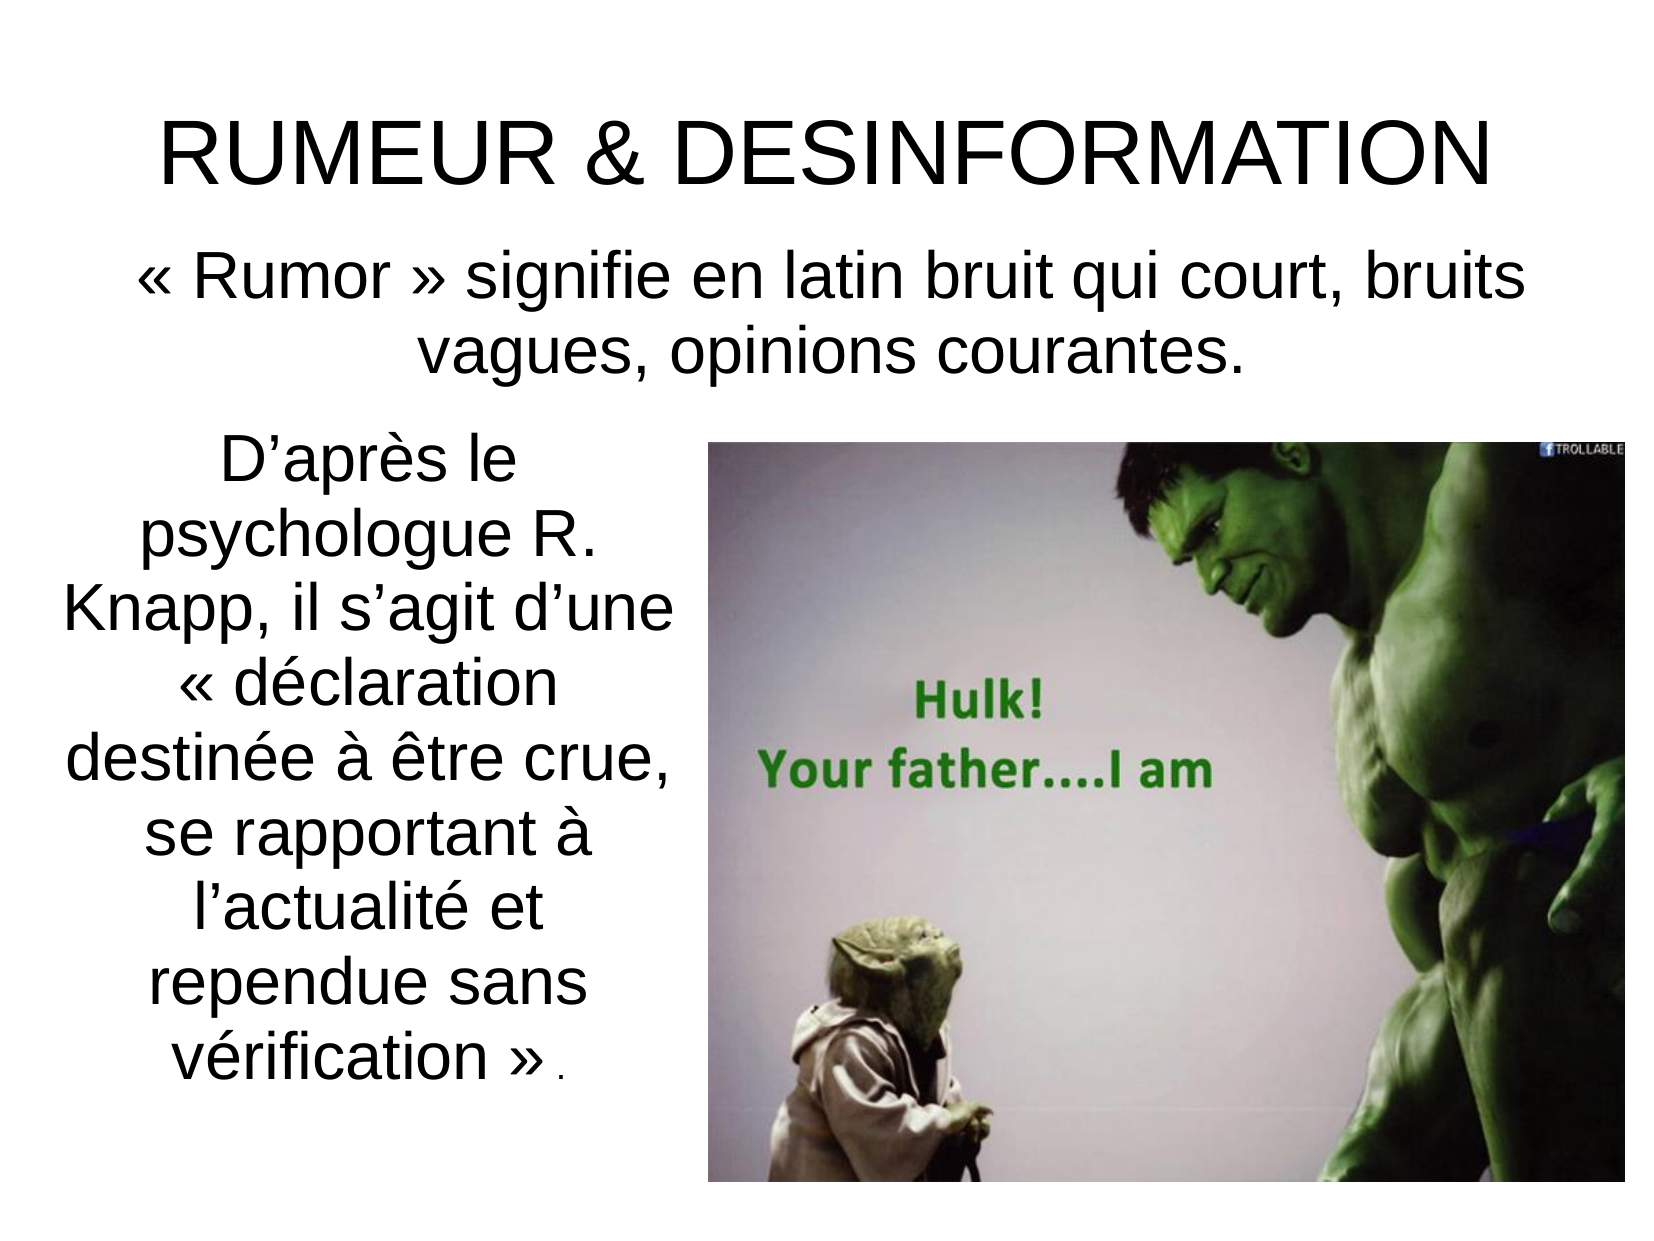

# RUMEUR & DESINFORMATION
« Rumor » signifie en latin bruit qui court, bruits vagues, opinions courantes.
D’après le psychologue R. Knapp, il s’agit d’une « déclaration destinée à être crue, se rapportant à l’actualité et rependue sans vérification » .